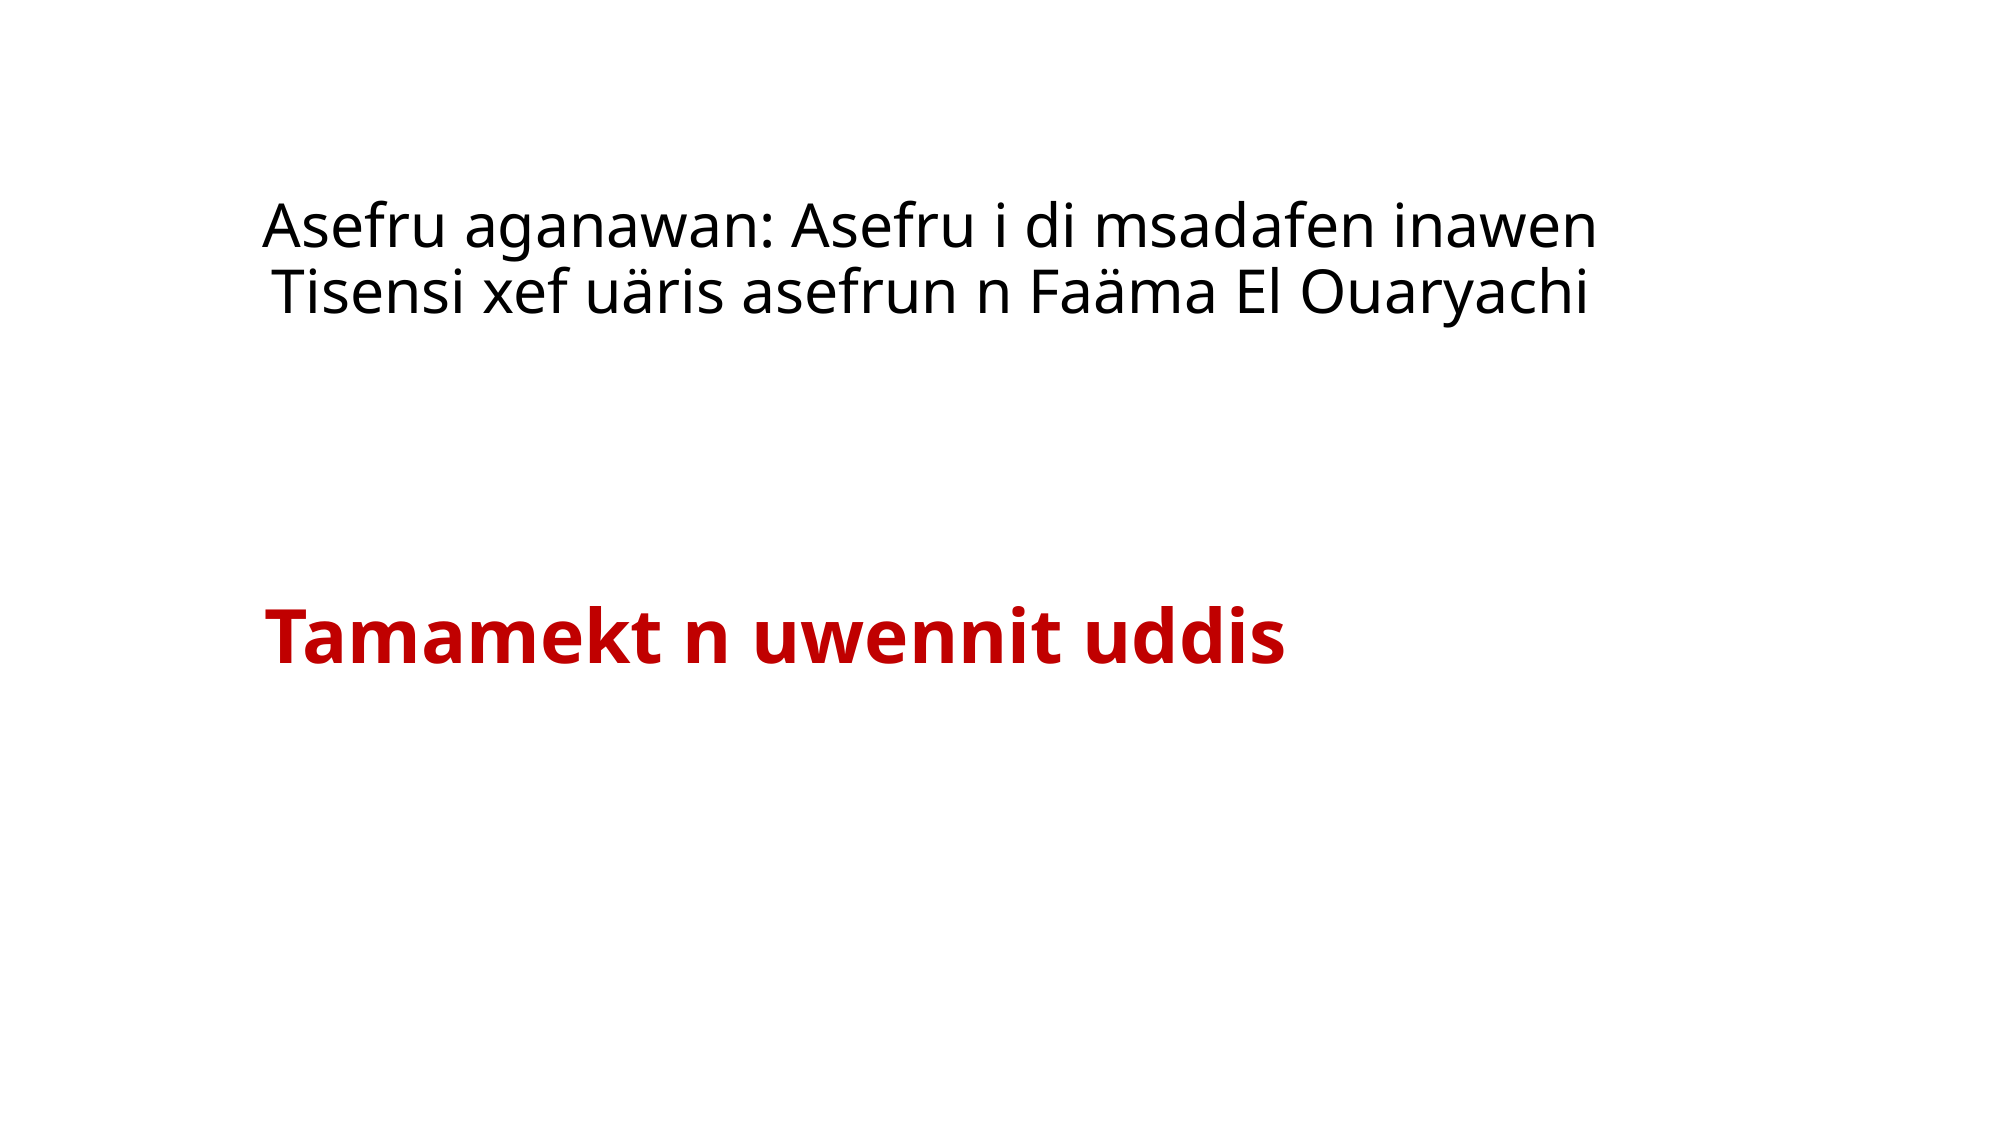

# Asefru aganawan: Asefru i di msadafen inawen Tisensi xef uäris asefrun n Faäma El Ouaryachi
Tamamekt n uwennit uddis